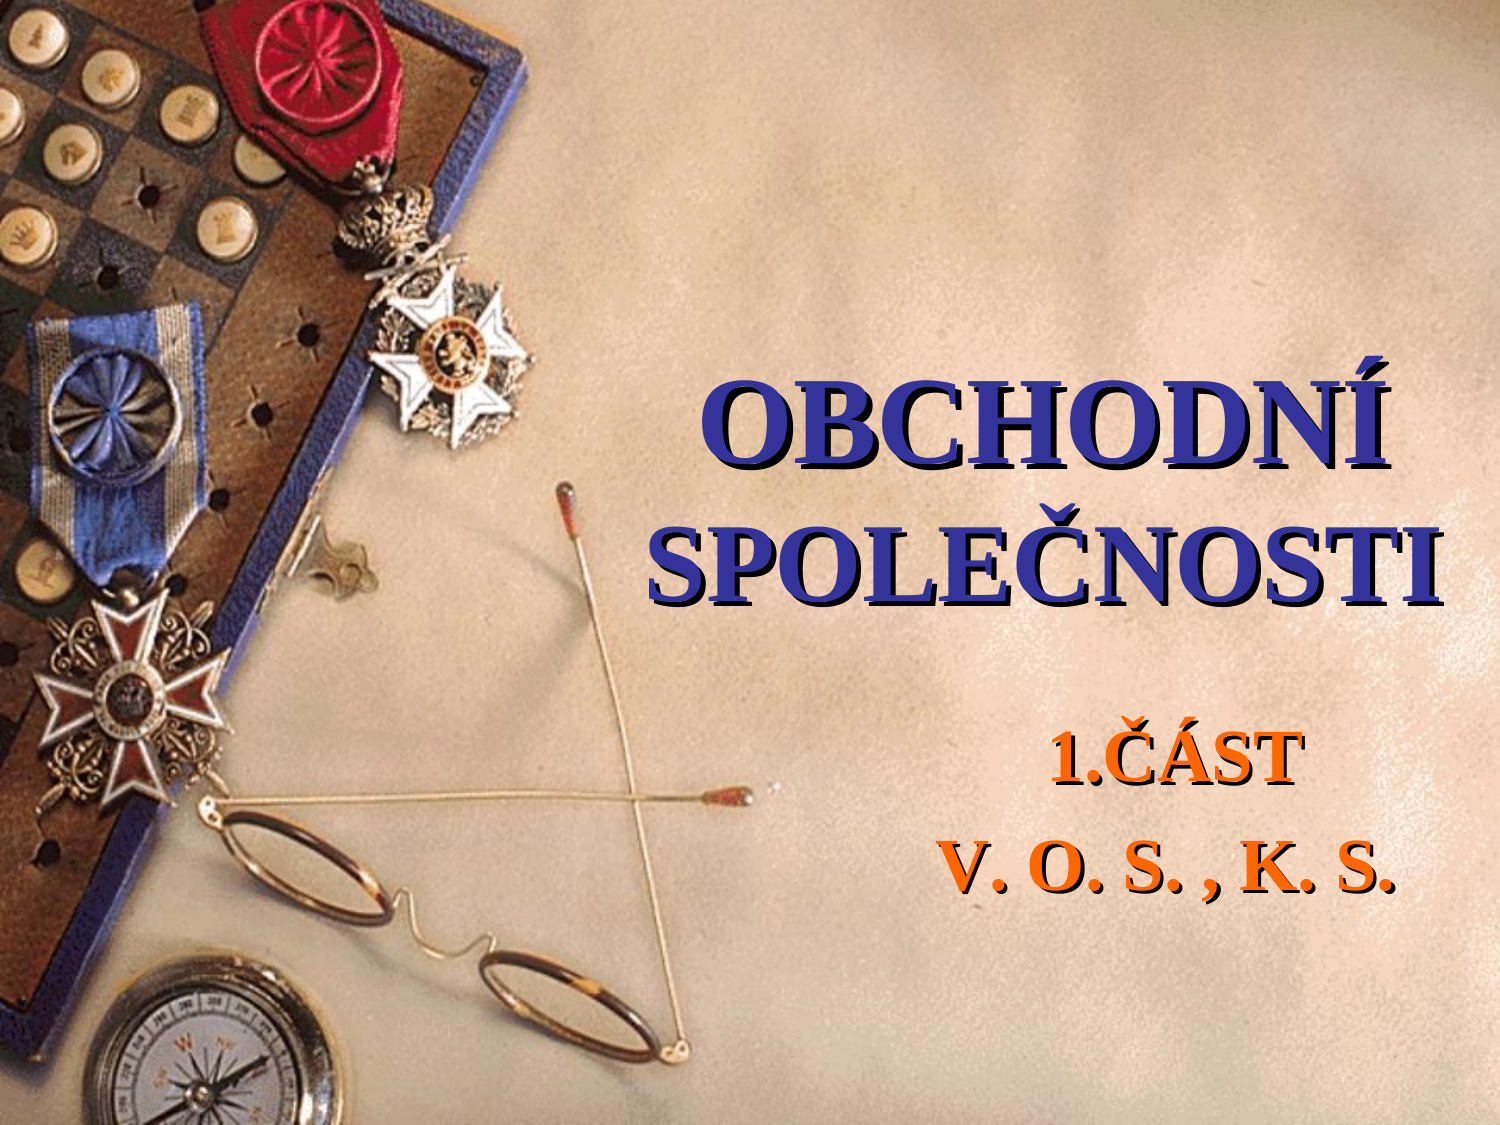

# OBCHODNÍ SPOLEČNOSTI
1.ČÁST
V. O. S. , K. S.